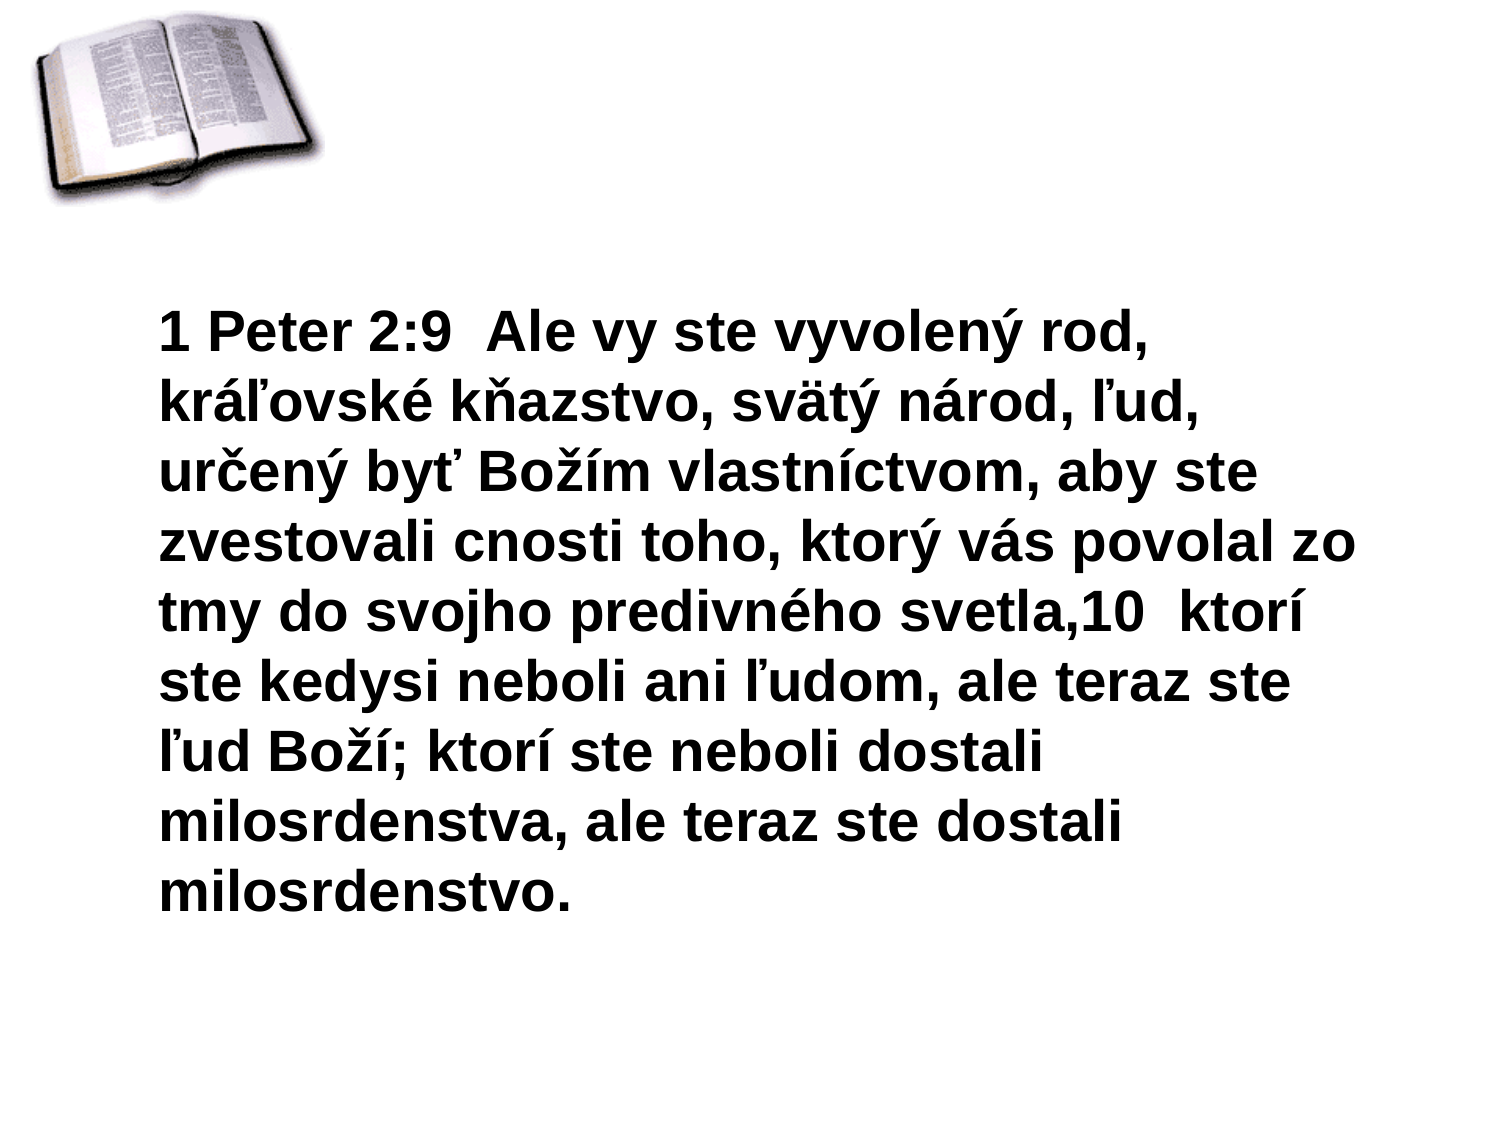

# 1 Peter 2:9  Ale vy ste vyvolený rod, kráľovské kňazstvo, svätý národ, ľud, určený byť Božím vlastníctvom, aby ste zvestovali cnosti toho, ktorý vás povolal zo tmy do svojho predivného svetla,10  ktorí ste kedysi neboli ani ľudom, ale teraz ste ľud Boží; ktorí ste neboli dostali milosrdenstva, ale teraz ste dostali milosrdenstvo.